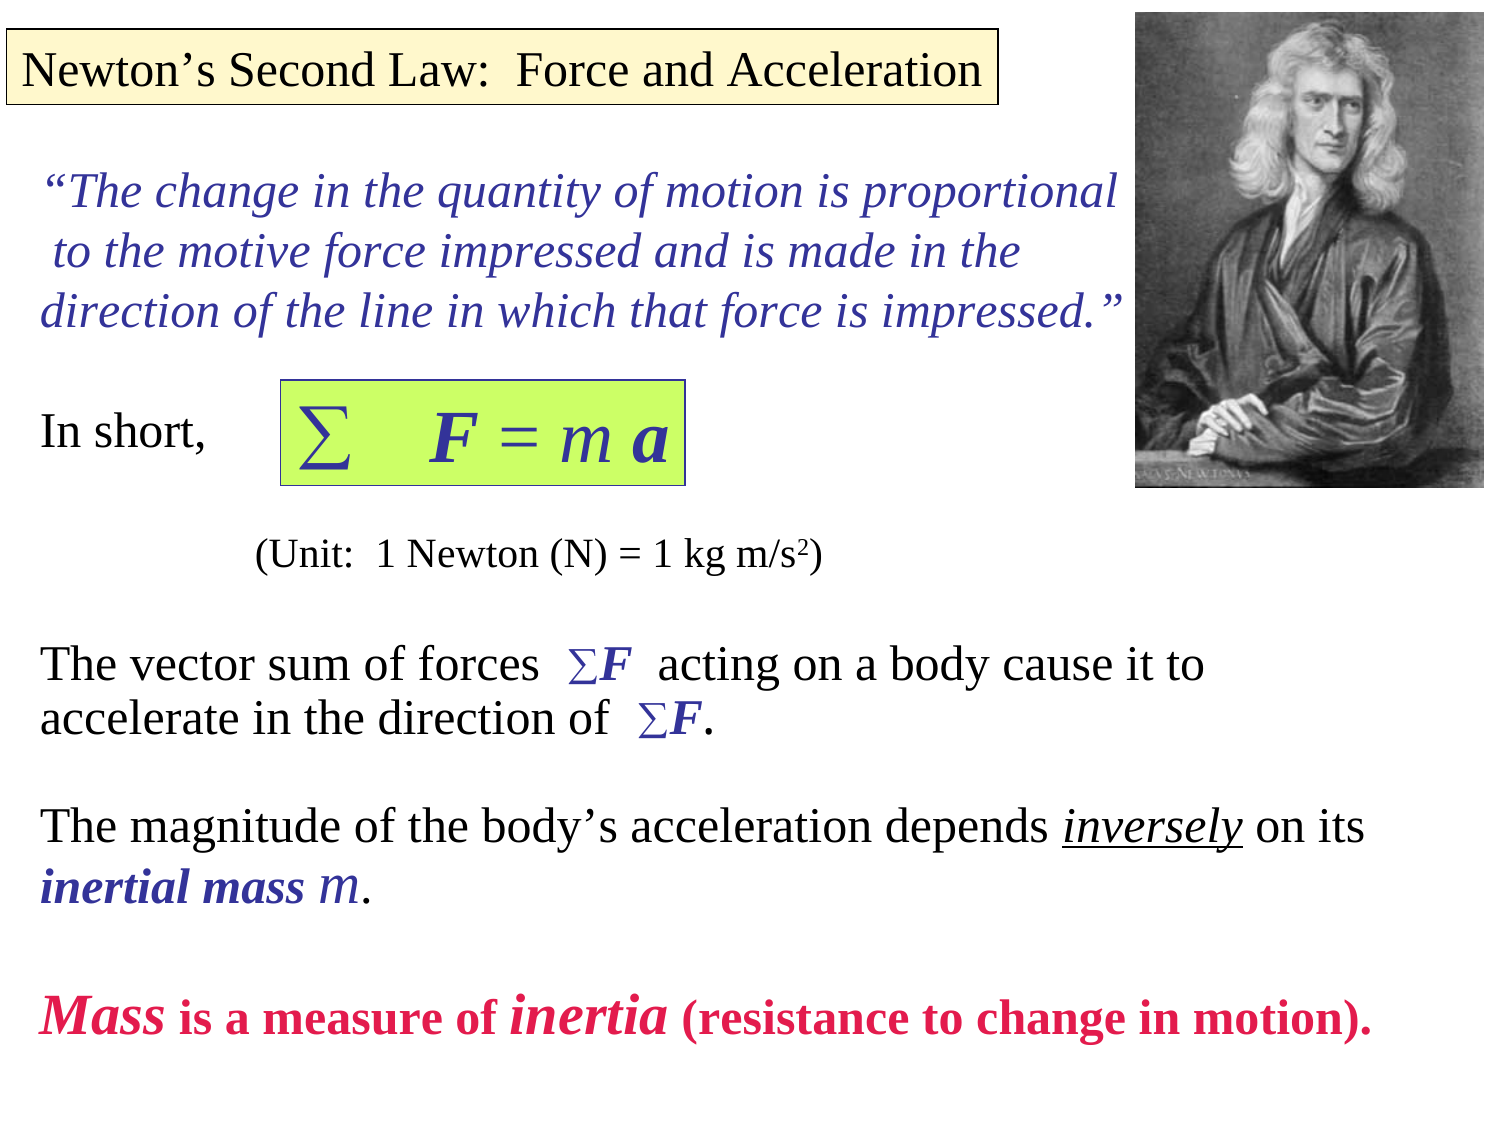

Newton’s Second Law: Force and Acceleration
“The change in the quantity of motion is proportional
 to the motive force impressed and is made in the
direction of the line in which that force is impressed.”
In short,
	 (Unit: 1 Newton (N) = 1 kg m/s2)
The vector sum of forces ∑F acting on a body cause it to accelerate in the direction of ∑F.
The magnitude of the body’s acceleration depends inversely on its inertial mass m.
Mass is a measure of inertia (resistance to change in motion).
∑ F = m a